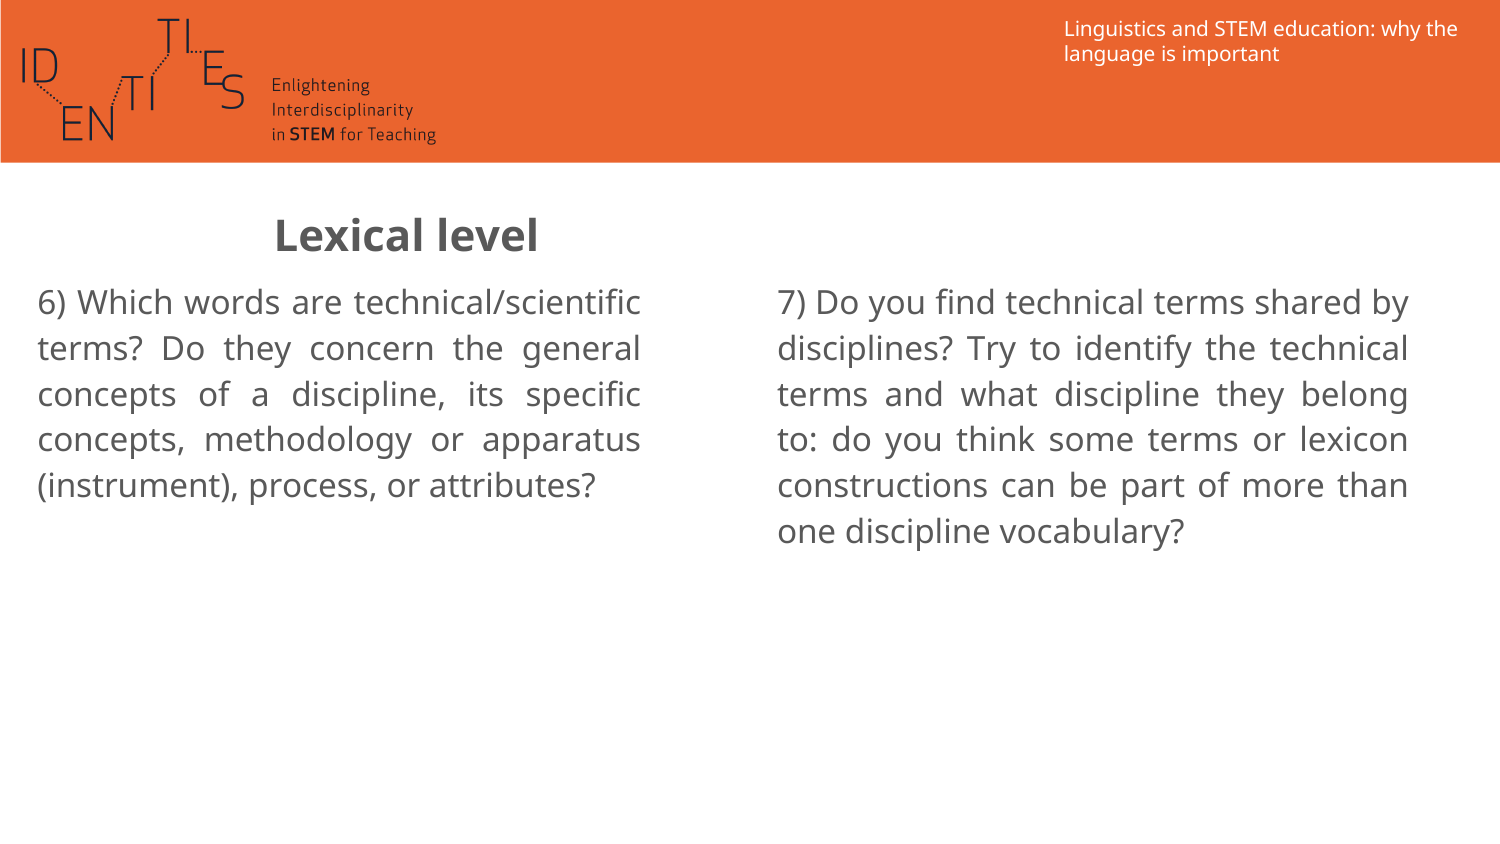

Linguistics and STEM education: why the language is important
#
Lexical level
6) Which words are technical/scientific terms? Do they concern the general concepts of a discipline, its specific concepts, methodology or apparatus (instrument), process, or attributes?
7) Do you find technical terms shared by disciplines? Try to identify the technical terms and what discipline they belong to: do you think some terms or lexicon constructions can be part of more than one discipline vocabulary?